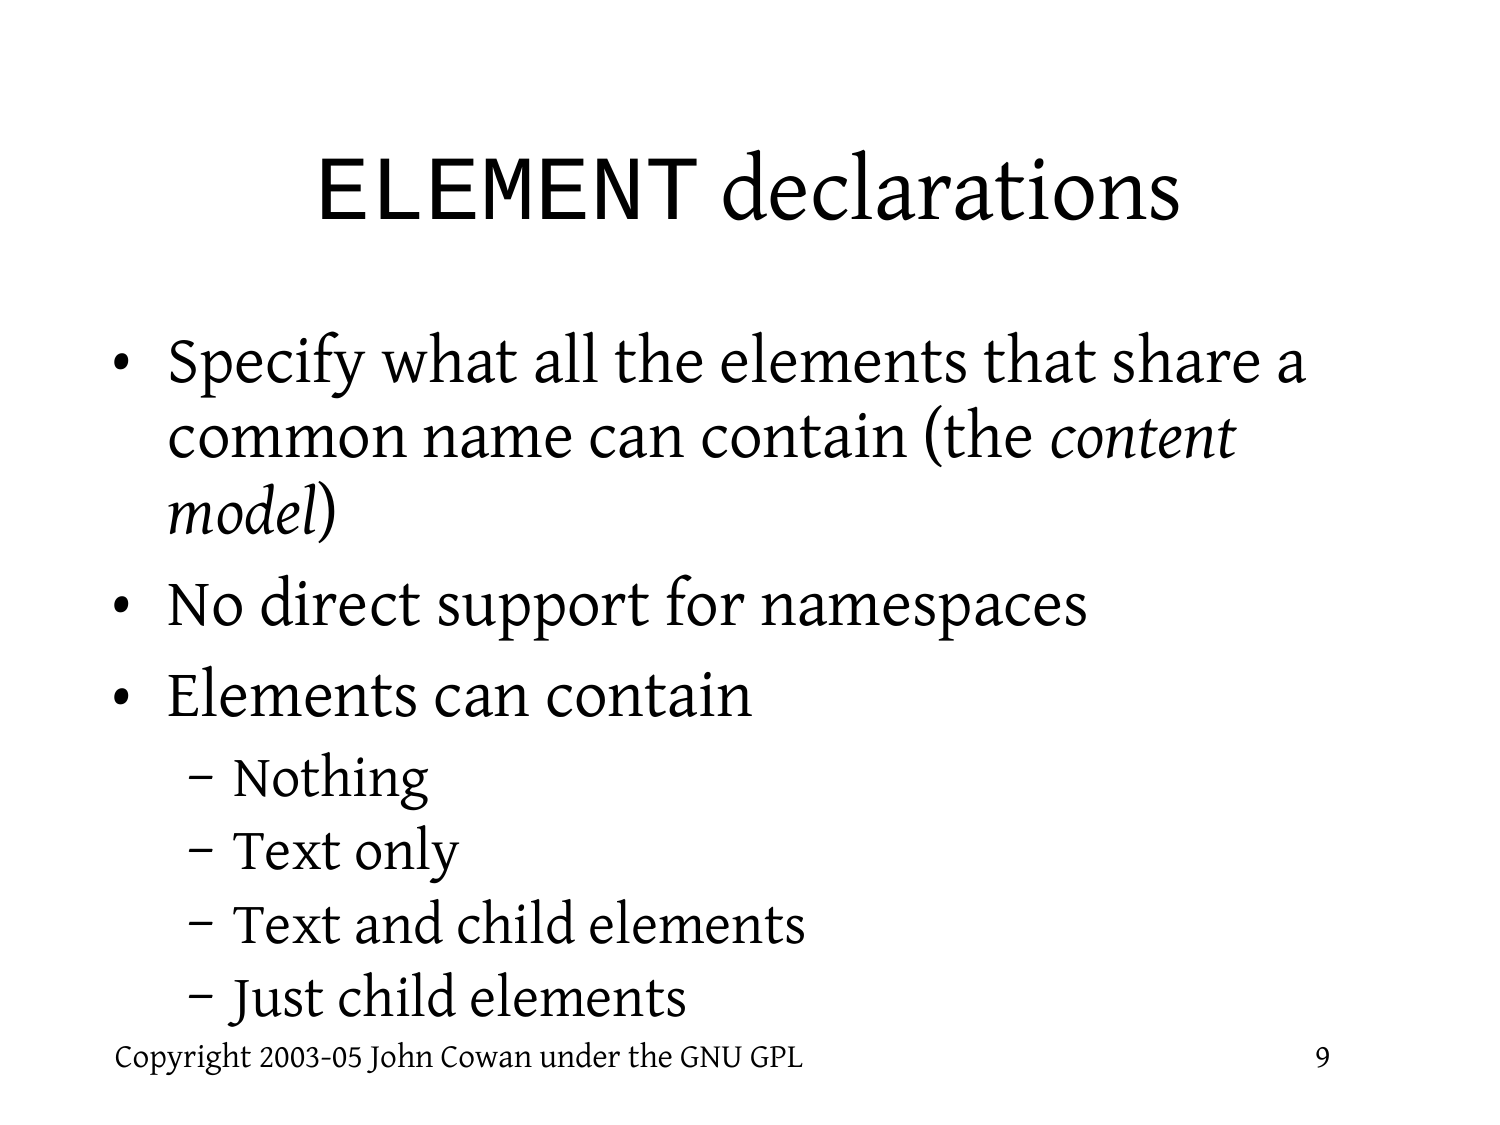

# ELEMENT declarations
Specify what all the elements that share a common name can contain (the content model)
No direct support for namespaces
Elements can contain
Nothing
Text only
Text and child elements
Just child elements